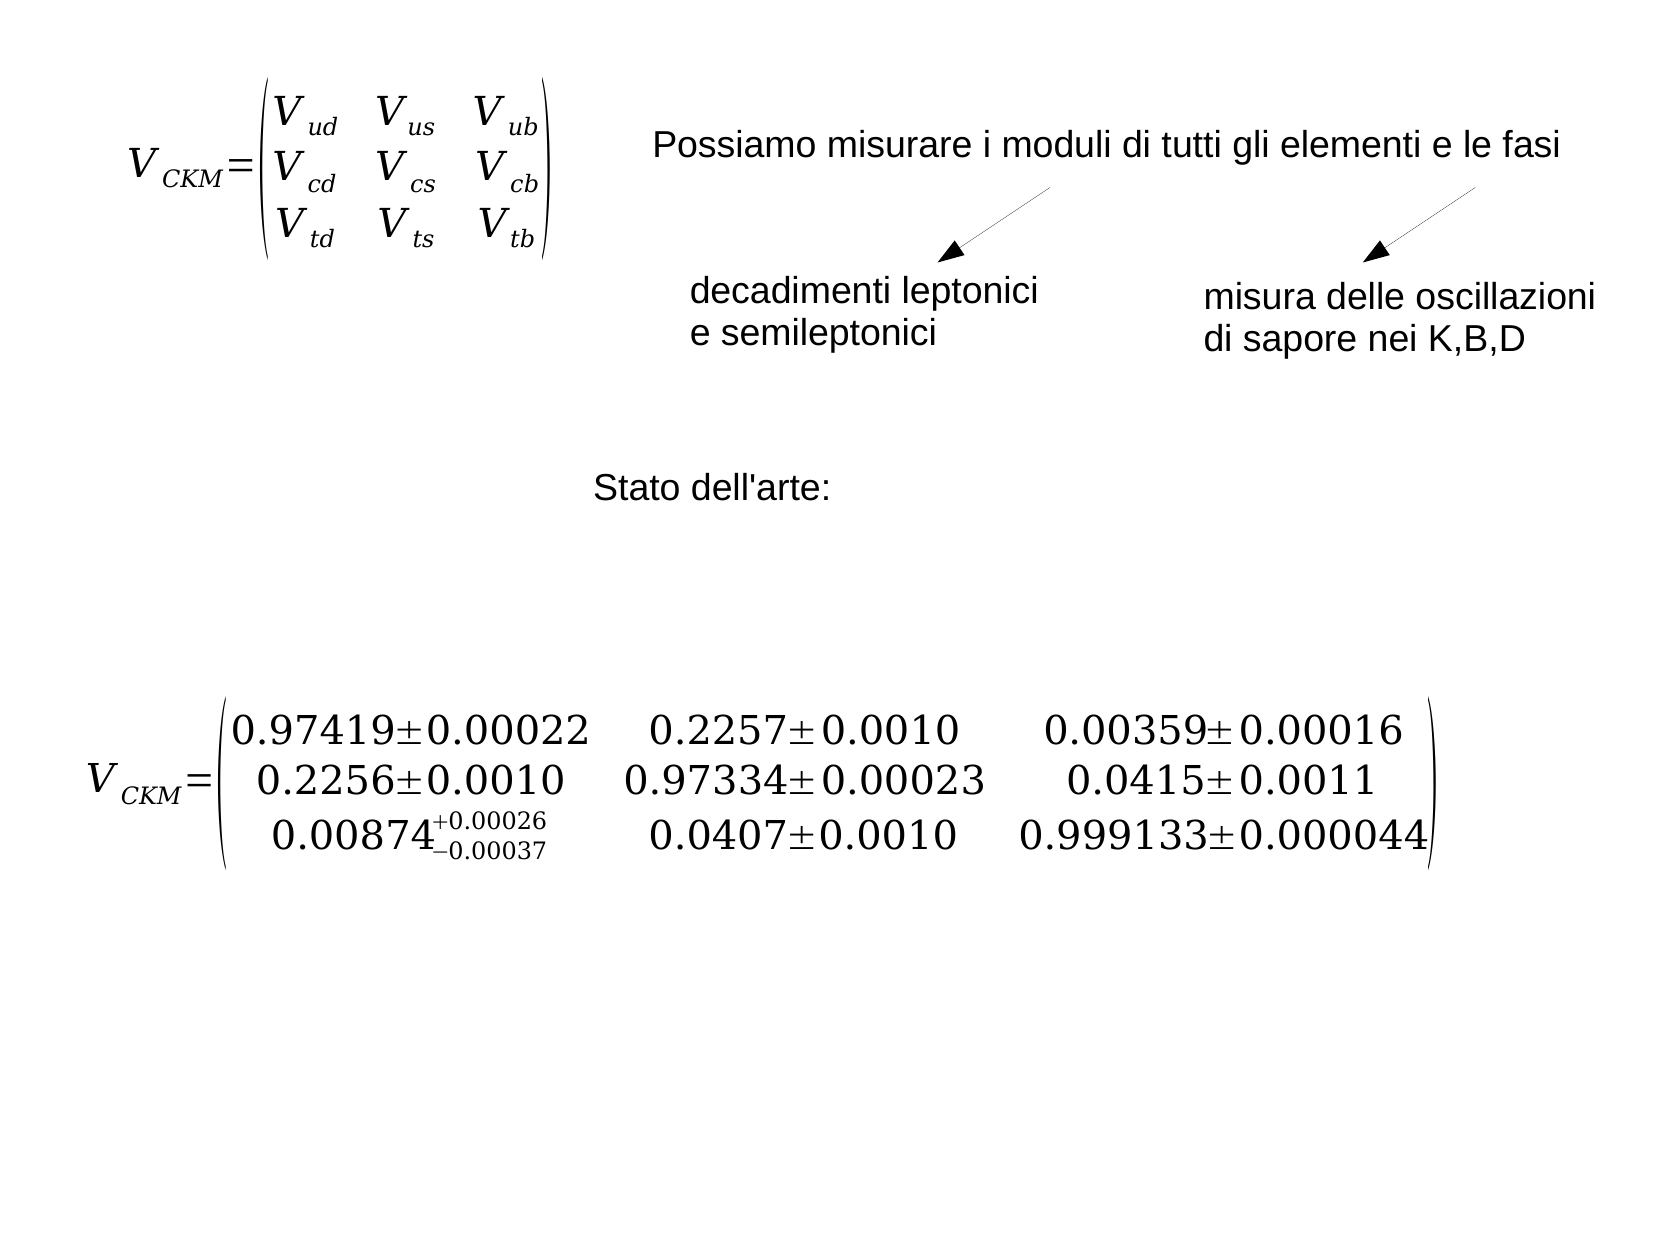

Possiamo misurare i moduli di tutti gli elementi e le fasi
decadimenti leptonici
e semileptonici
misura delle oscillazioni di sapore nei K,B,D
Stato dell'arte: